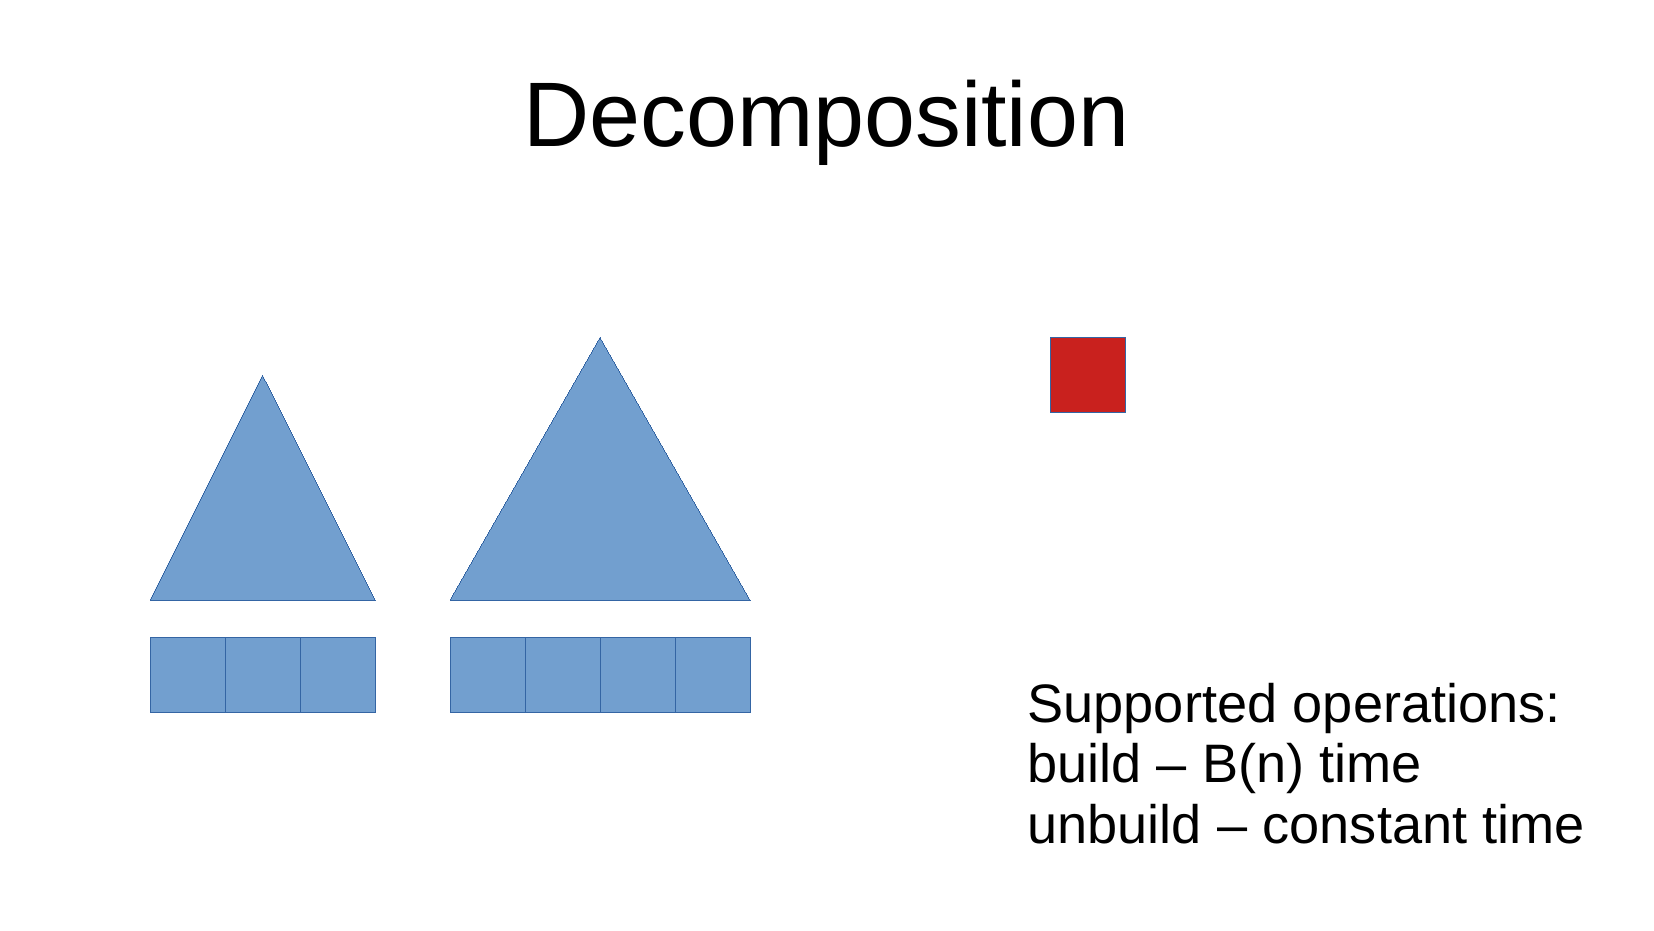

# Decomposition
Supported operations:
build – B(n) time
unbuild – constant time